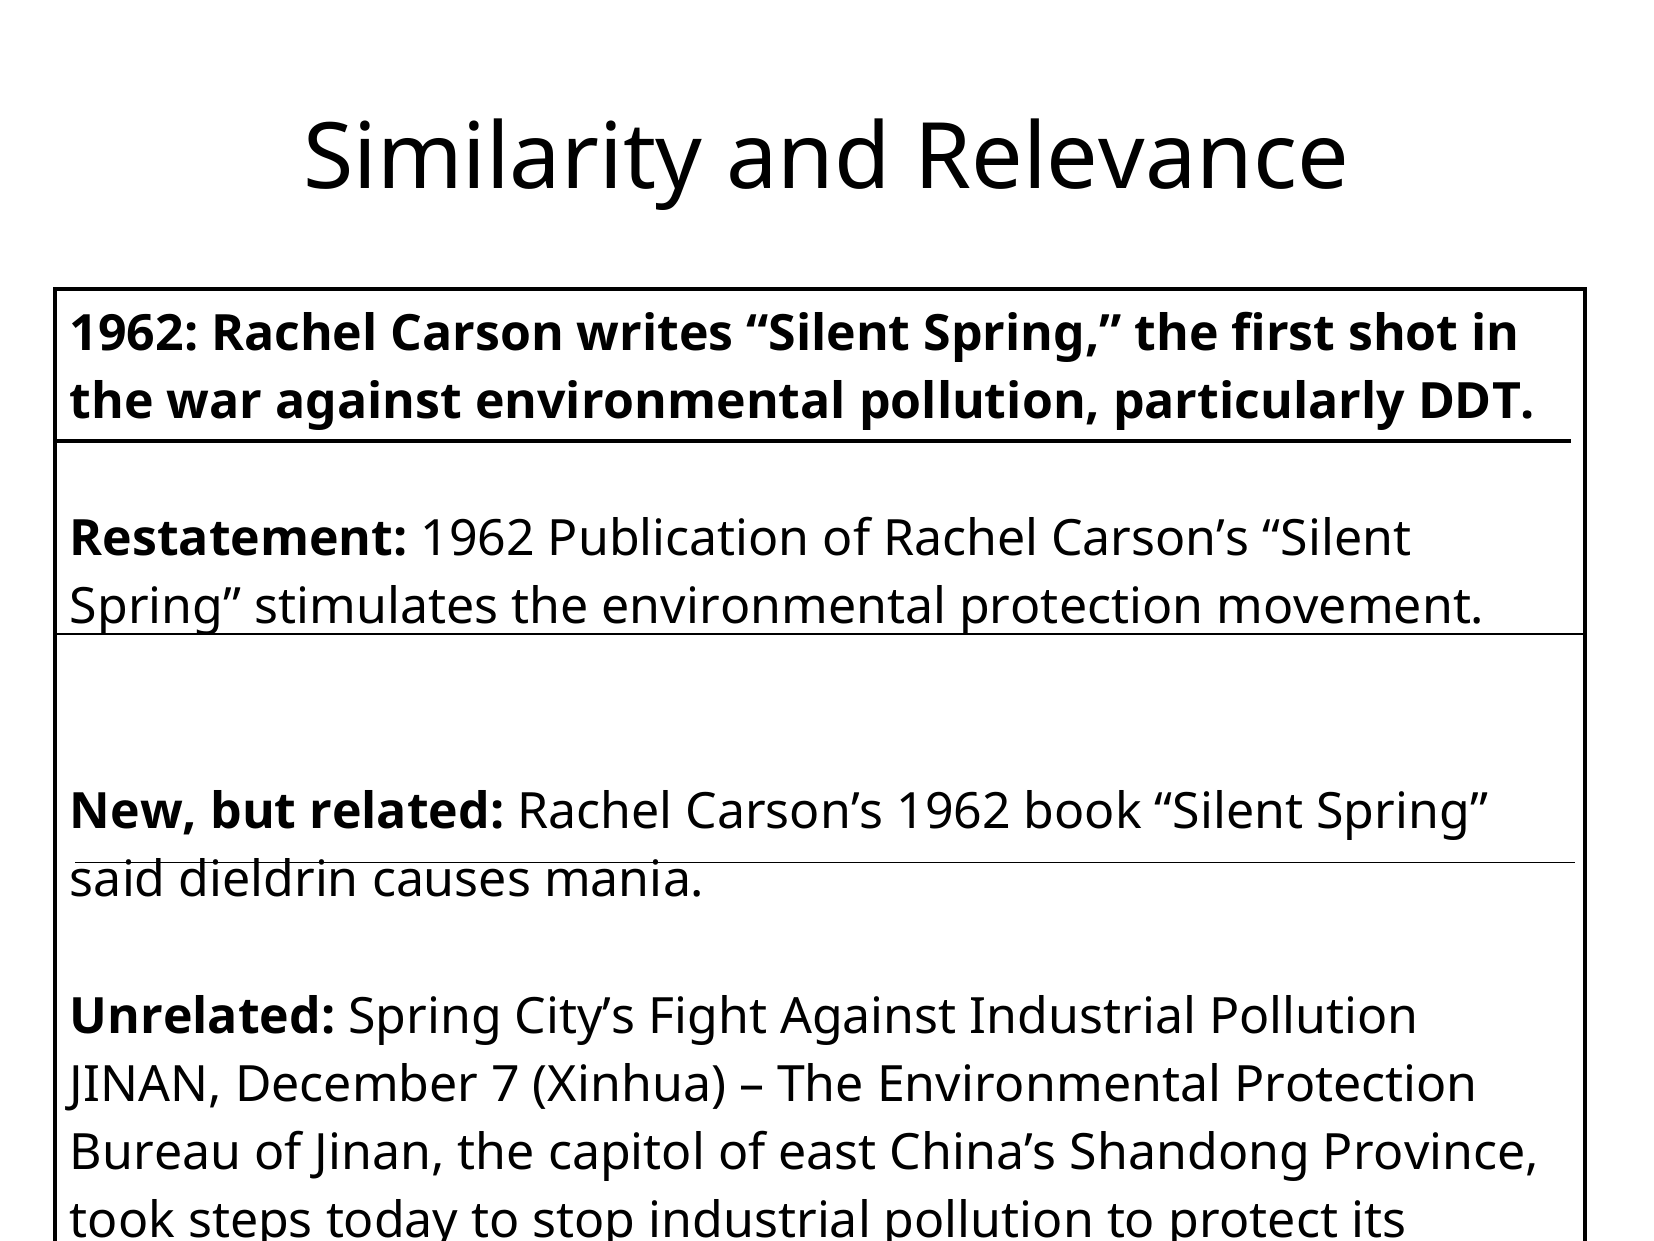

# Similarity and Relevance
1962: Rachel Carson writes “Silent Spring,” the first shot in the war against environmental pollution, particularly DDT.
Restatement: 1962 Publication of Rachel Carson’s “Silent Spring” stimulates the environmental protection movement.
New, but related: Rachel Carson’s 1962 book “Silent Spring” said dieldrin causes mania.
Unrelated: Spring City’s Fight Against Industrial Pollution JINAN, December 7 (Xinhua) – The Environmental Protection Bureau of Jinan, the capitol of east China’s Shandong Province, took steps today to stop industrial pollution to protect its famous springs.